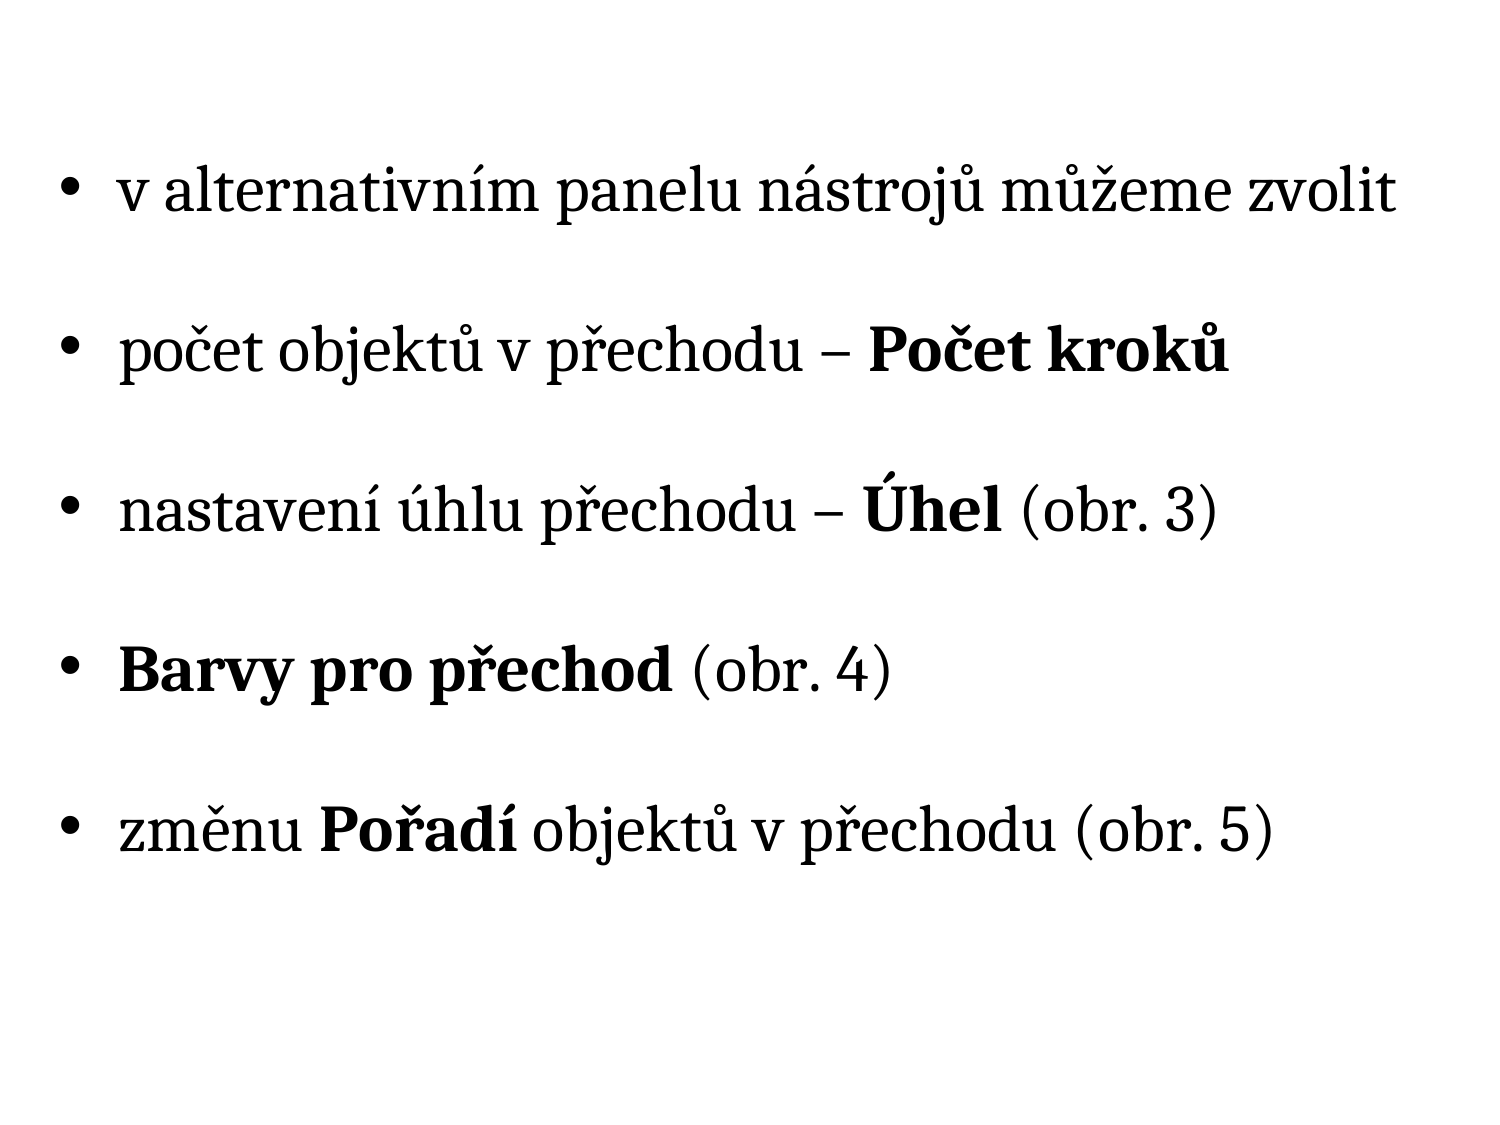

v alternativním panelu nástrojů můžeme zvolit
počet objektů v přechodu – Počet kroků
nastavení úhlu přechodu – Úhel (obr. 3)
Barvy pro přechod (obr. 4)
změnu Pořadí objektů v přechodu (obr. 5)